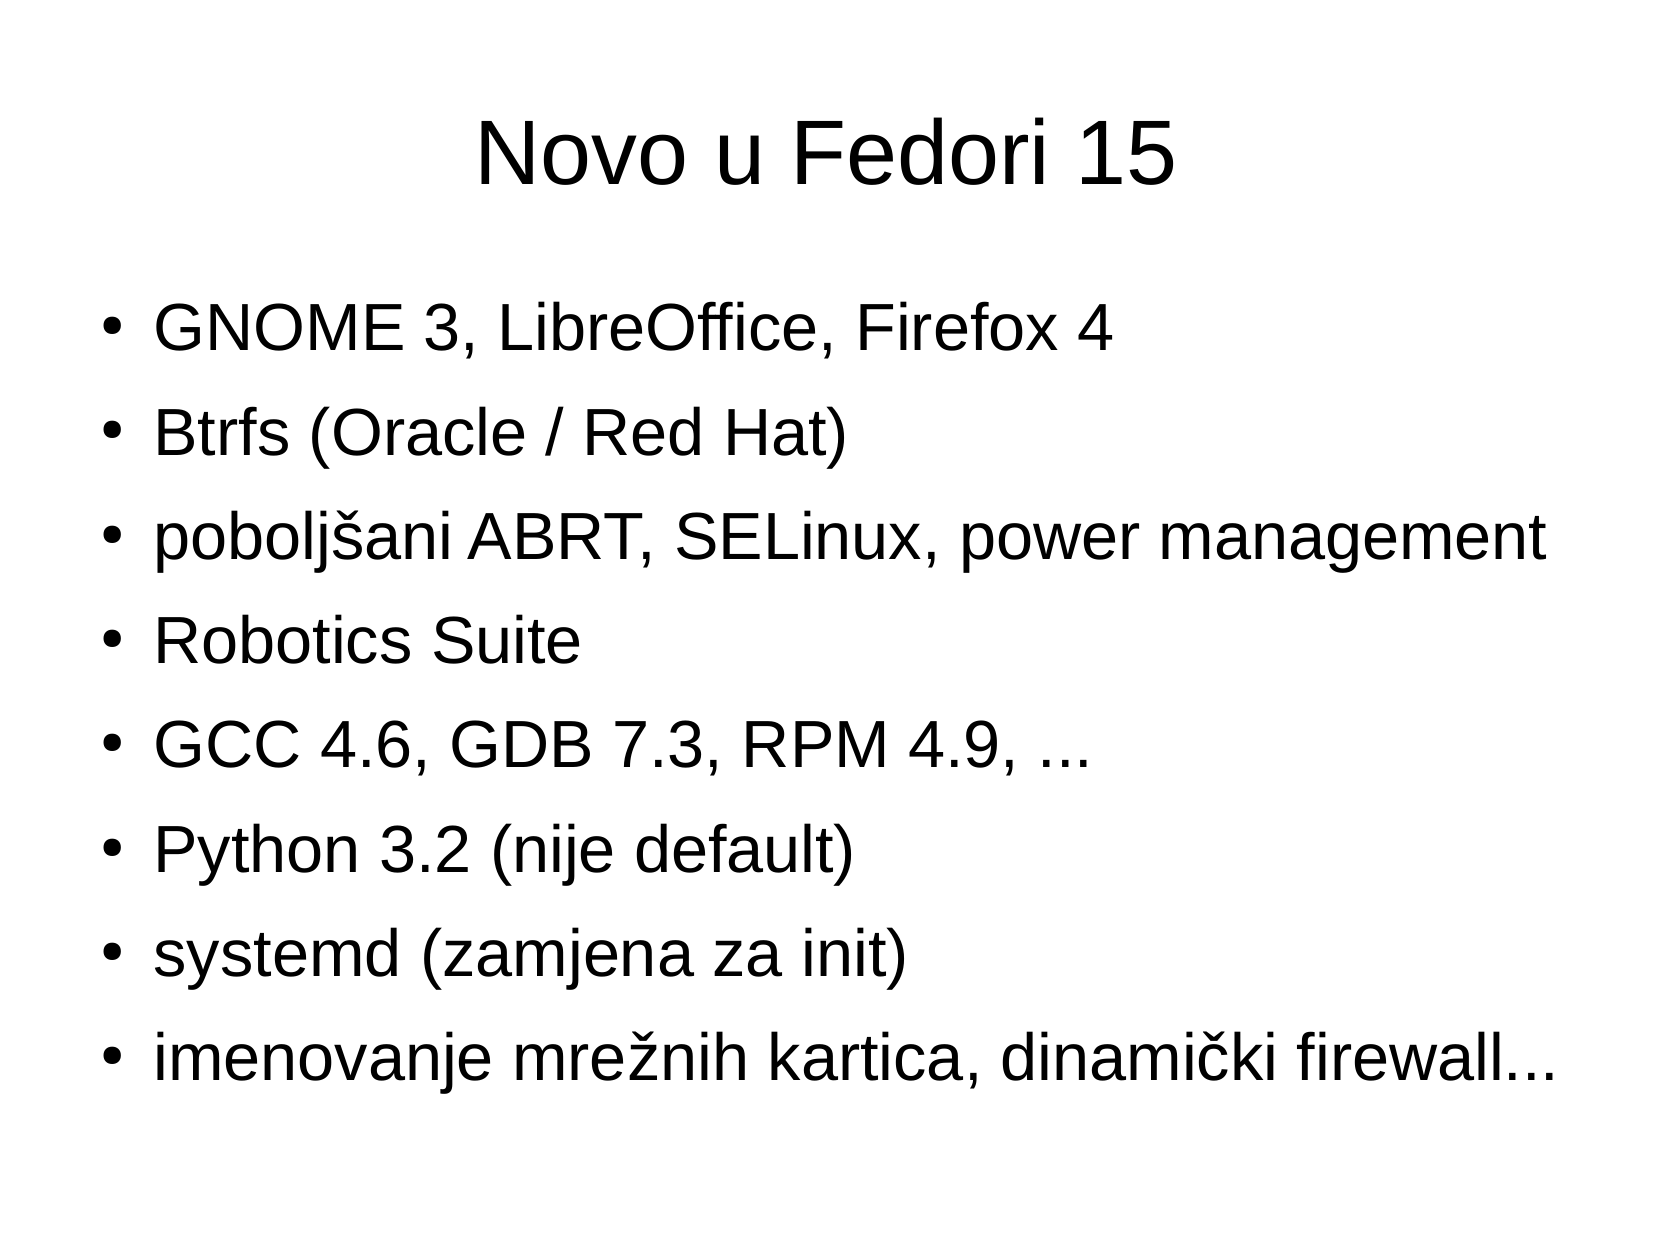

# Novo u Fedori 15
GNOME 3, LibreOffice, Firefox 4
Btrfs (Oracle / Red Hat)
poboljšani ABRT, SELinux, power management
Robotics Suite
GCC 4.6, GDB 7.3, RPM 4.9, ...
Python 3.2 (nije default)
systemd (zamjena za init)
imenovanje mrežnih kartica, dinamički firewall...